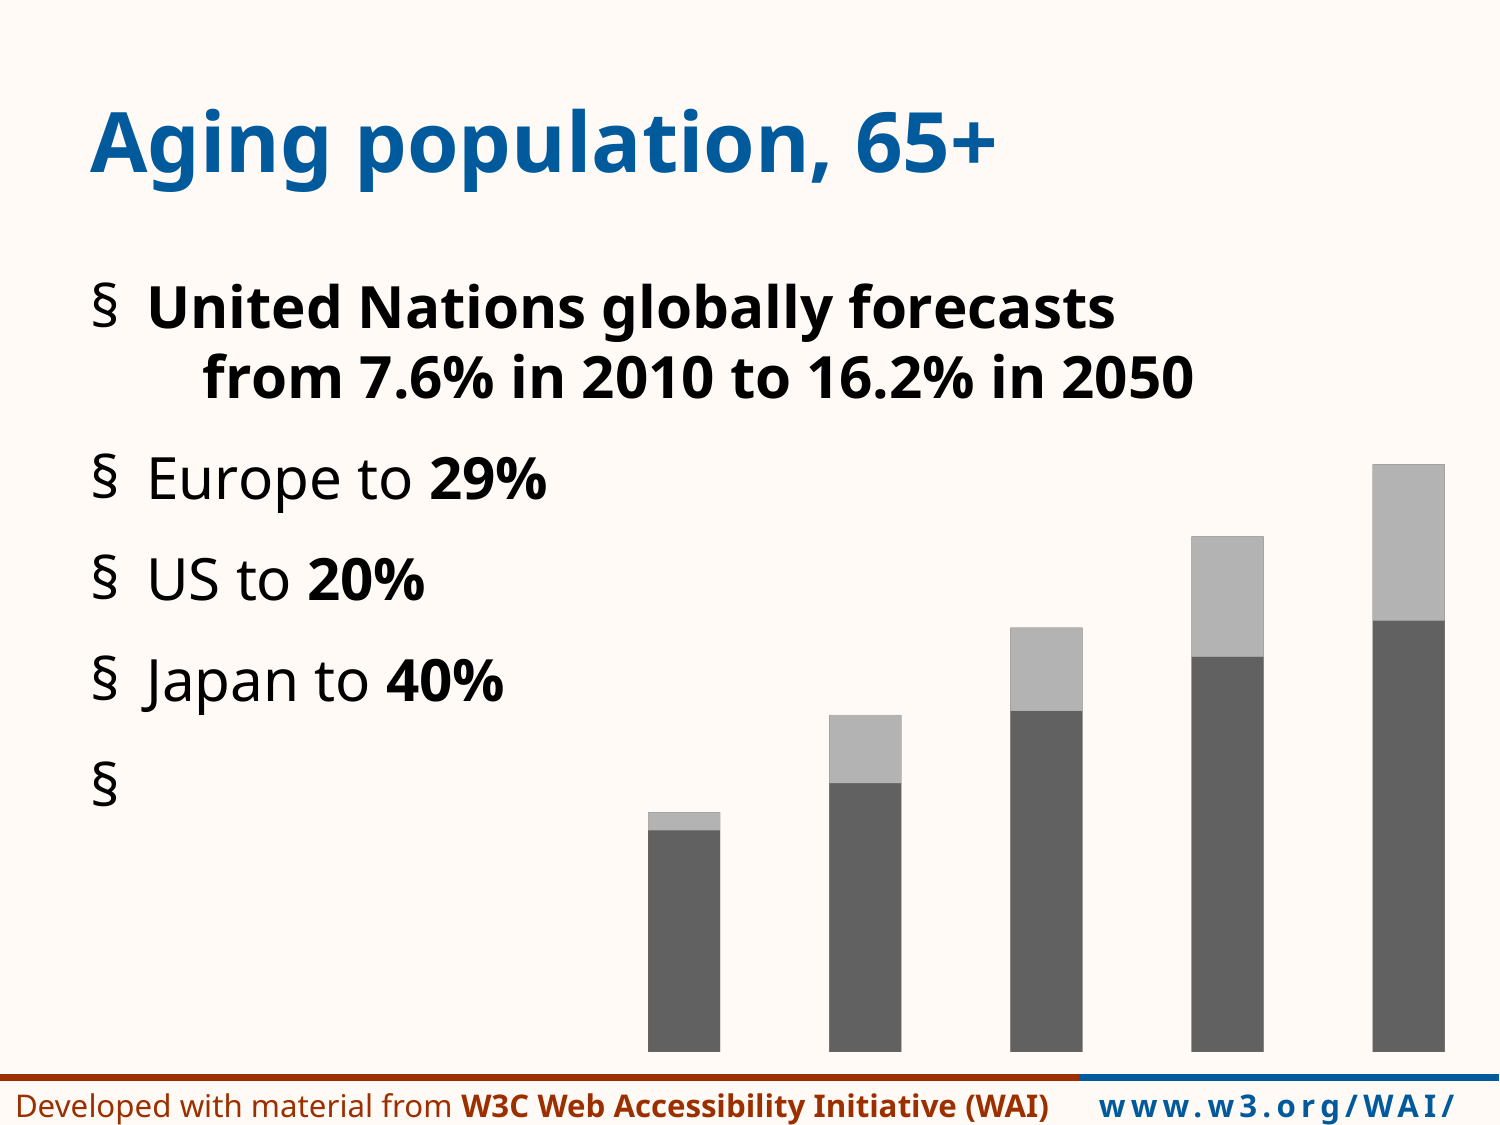

# Aging population, 65+
United Nations globally forecasts
from 7.6% in 2010 to 16.2% in 2050
Europe to 29%
US to 20%
Japan to 40%